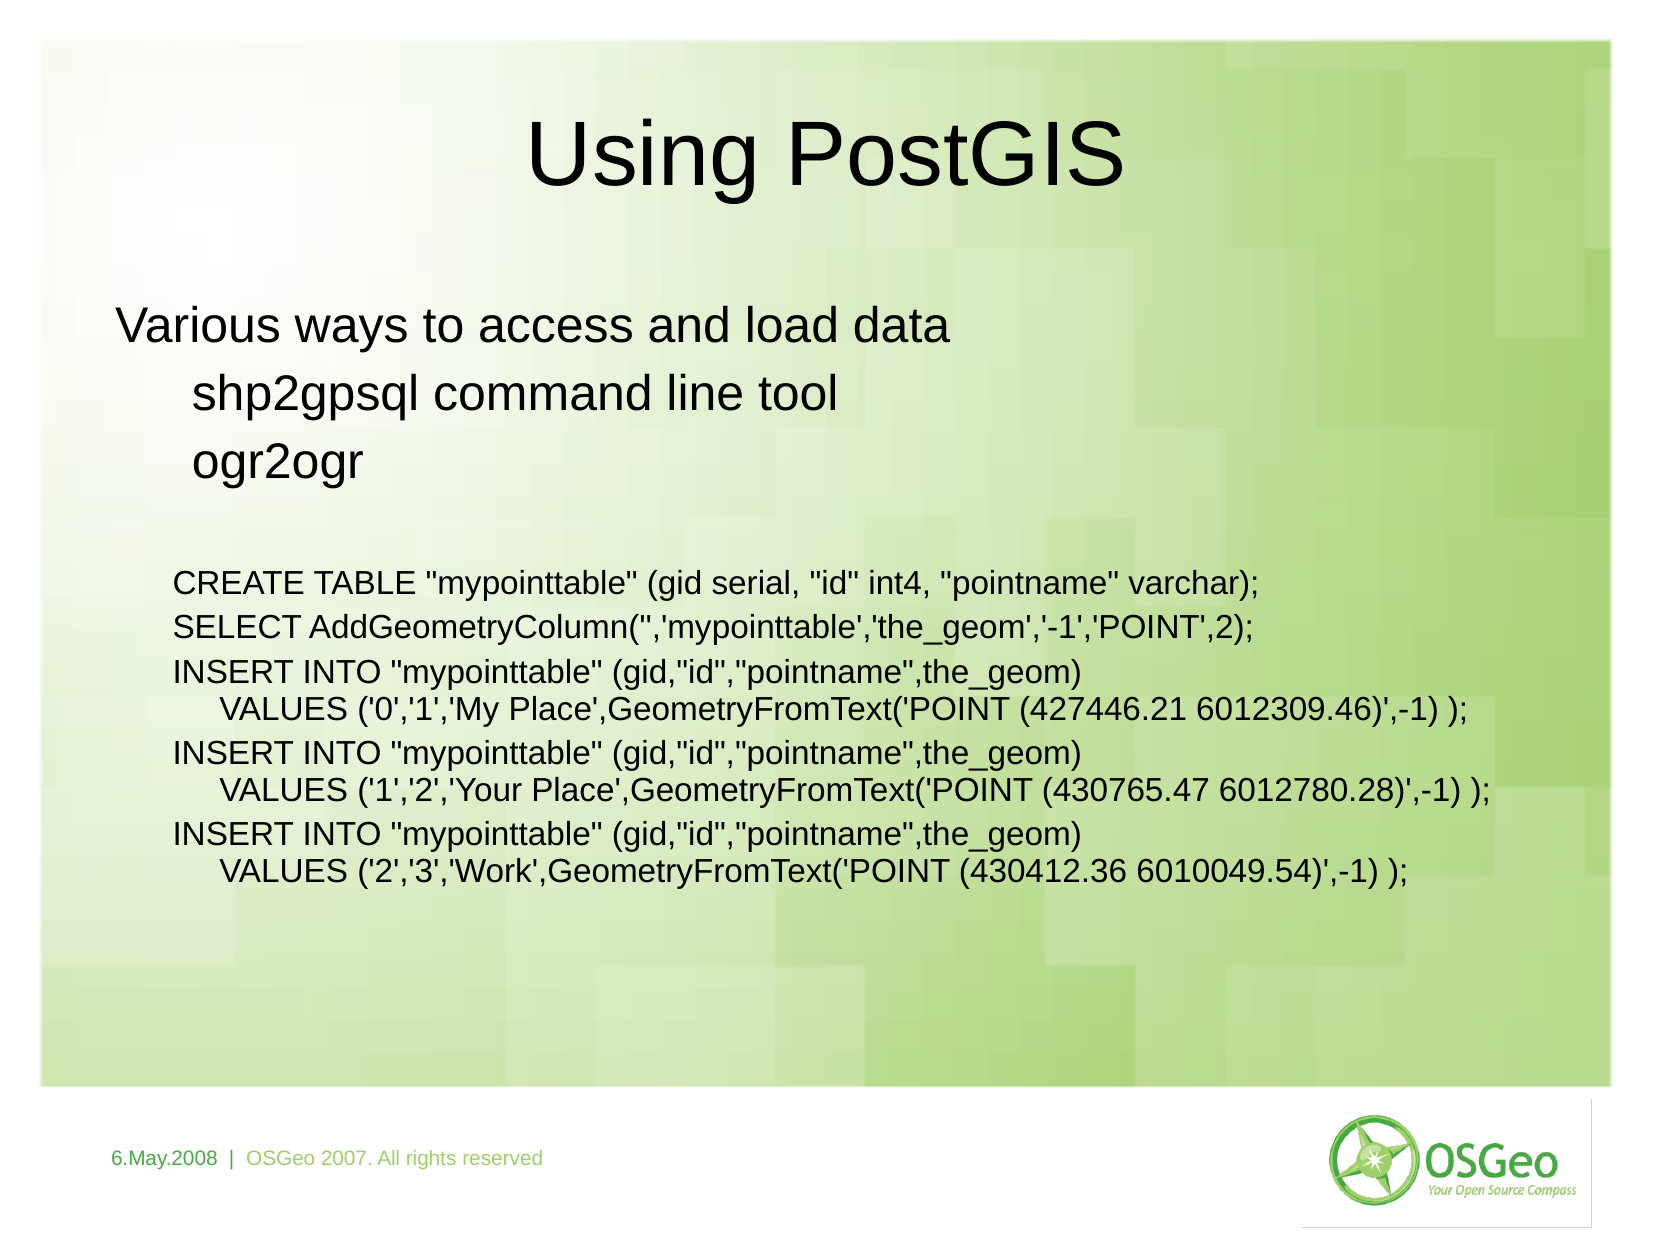

# Using PostGIS
Various ways to access and load data
shp2gpsql command line tool
ogr2ogr
CREATE TABLE "mypointtable" (gid serial, "id" int4, "pointname" varchar);
SELECT AddGeometryColumn('','mypointtable','the_geom','-1','POINT',2);
INSERT INTO "mypointtable" (gid,"id","pointname",the_geom)
VALUES ('0','1','My Place',GeometryFromText('POINT (427446.21 6012309.46)',-1) );
INSERT INTO "mypointtable" (gid,"id","pointname",the_geom)
VALUES ('1','2','Your Place',GeometryFromText('POINT (430765.47 6012780.28)',-1) );
INSERT INTO "mypointtable" (gid,"id","pointname",the_geom)
VALUES ('2','3','Work',GeometryFromText('POINT (430412.36 6010049.54)',-1) );